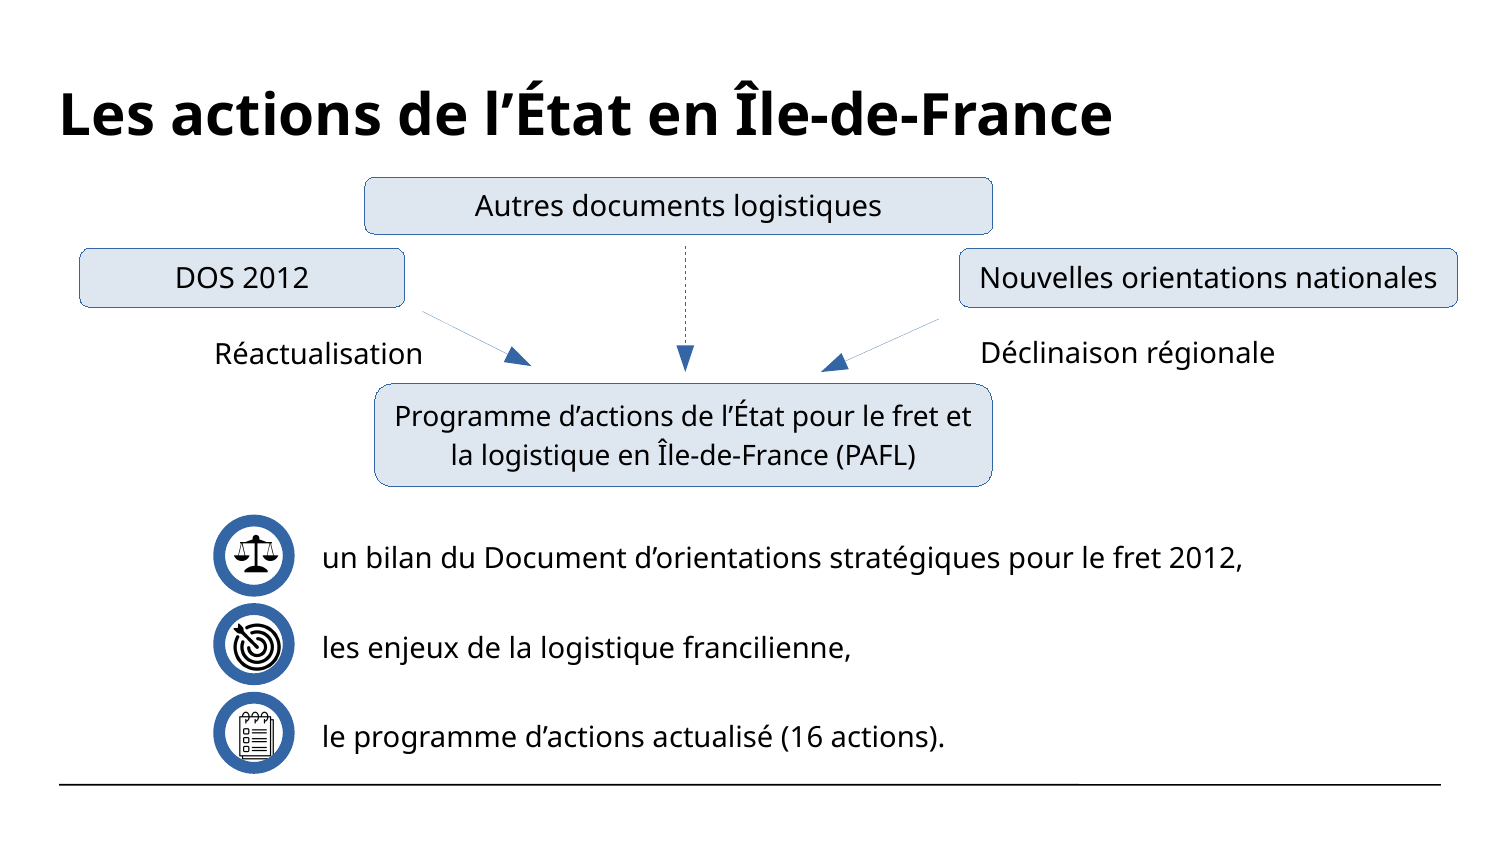

# Les actions de l’État en Île-de-France
Autres documents logistiques
DOS 2012
Nouvelles orientations nationales
Déclinaison régionale
Réactualisation
Programme d’actions de l’État pour le fret et la logistique en Île-de-France (PAFL)
un bilan du Document d’orientations stratégiques pour le fret 2012,
les enjeux de la logistique francilienne,
le programme d’actions actualisé (16 actions).